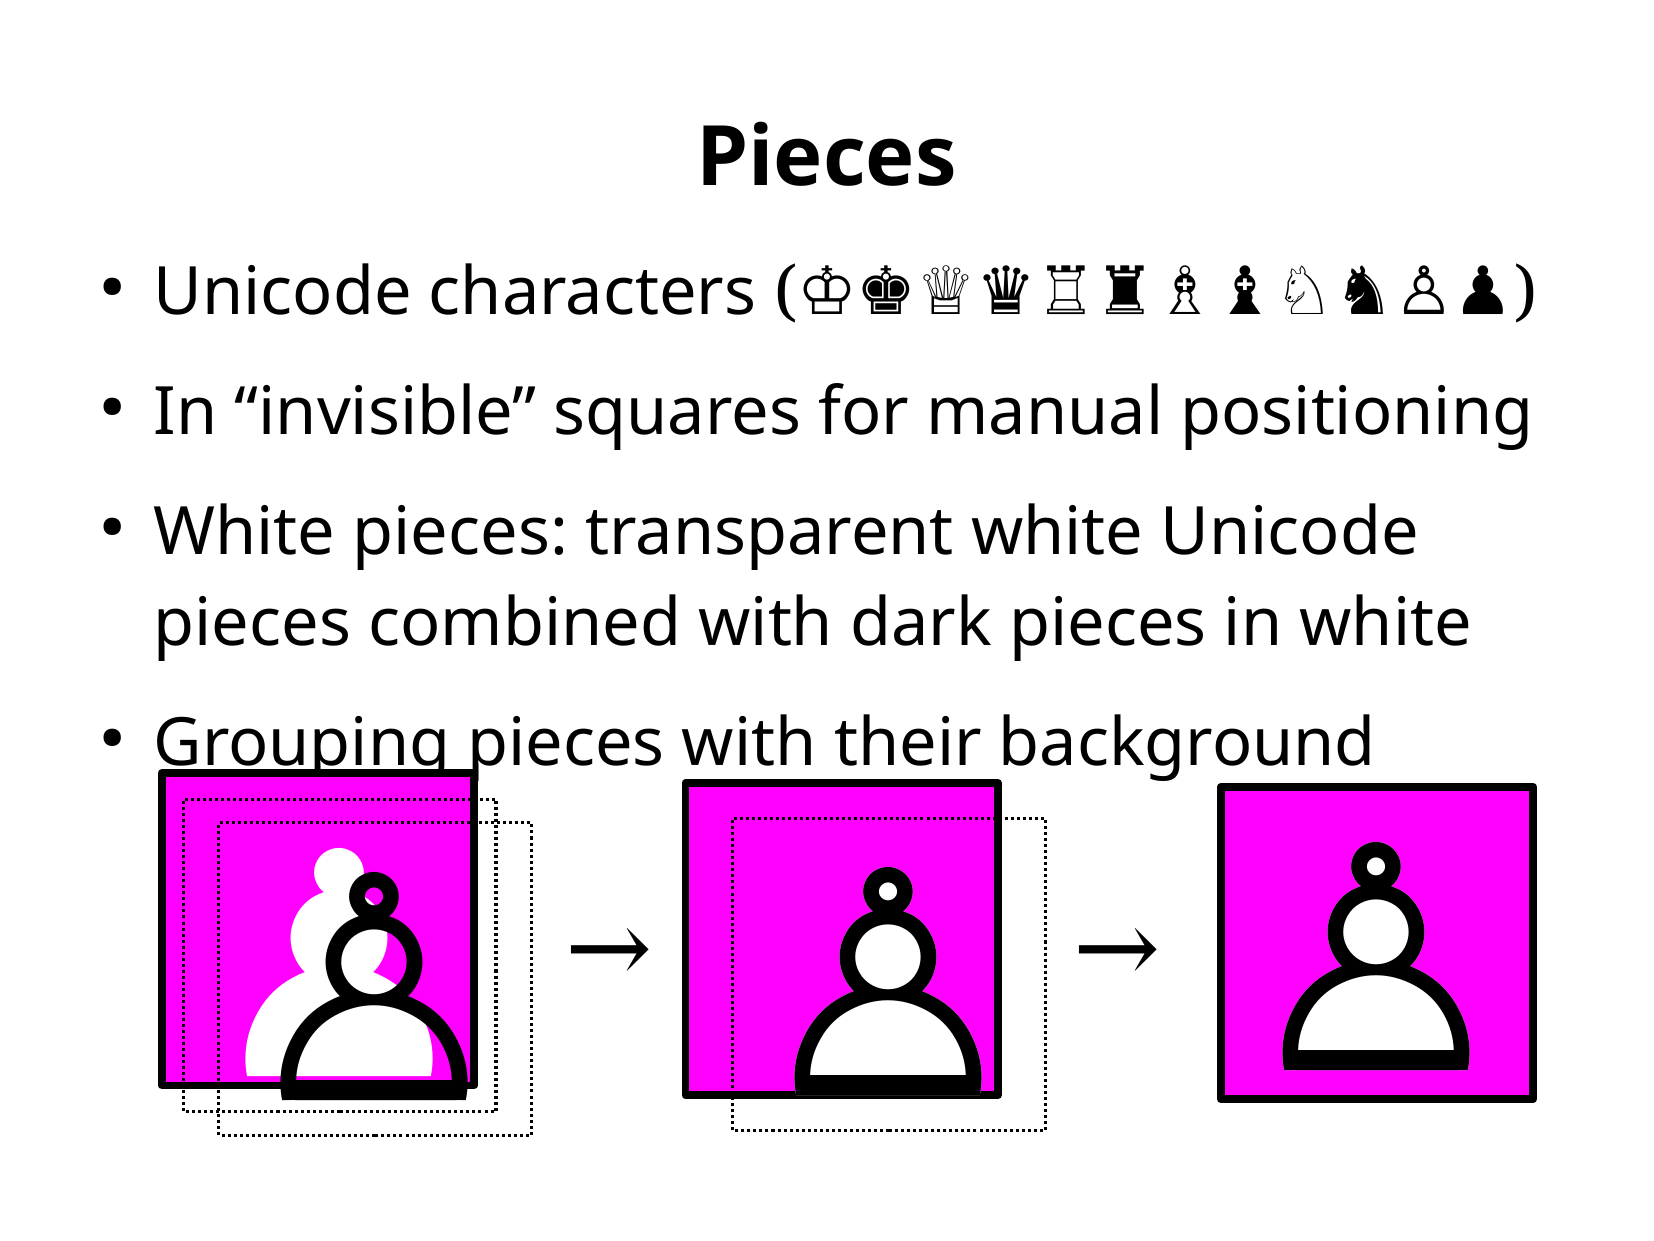

# Pieces
Unicode characters (♔♚♕♛♖♜♗♝♘♞♙♟)
In “invisible” squares for manual positioning
White pieces: transparent white Unicode pieces combined with dark pieces in white
Grouping pieces with their background
→
→
♟
♙
♟
♟
♙
♙